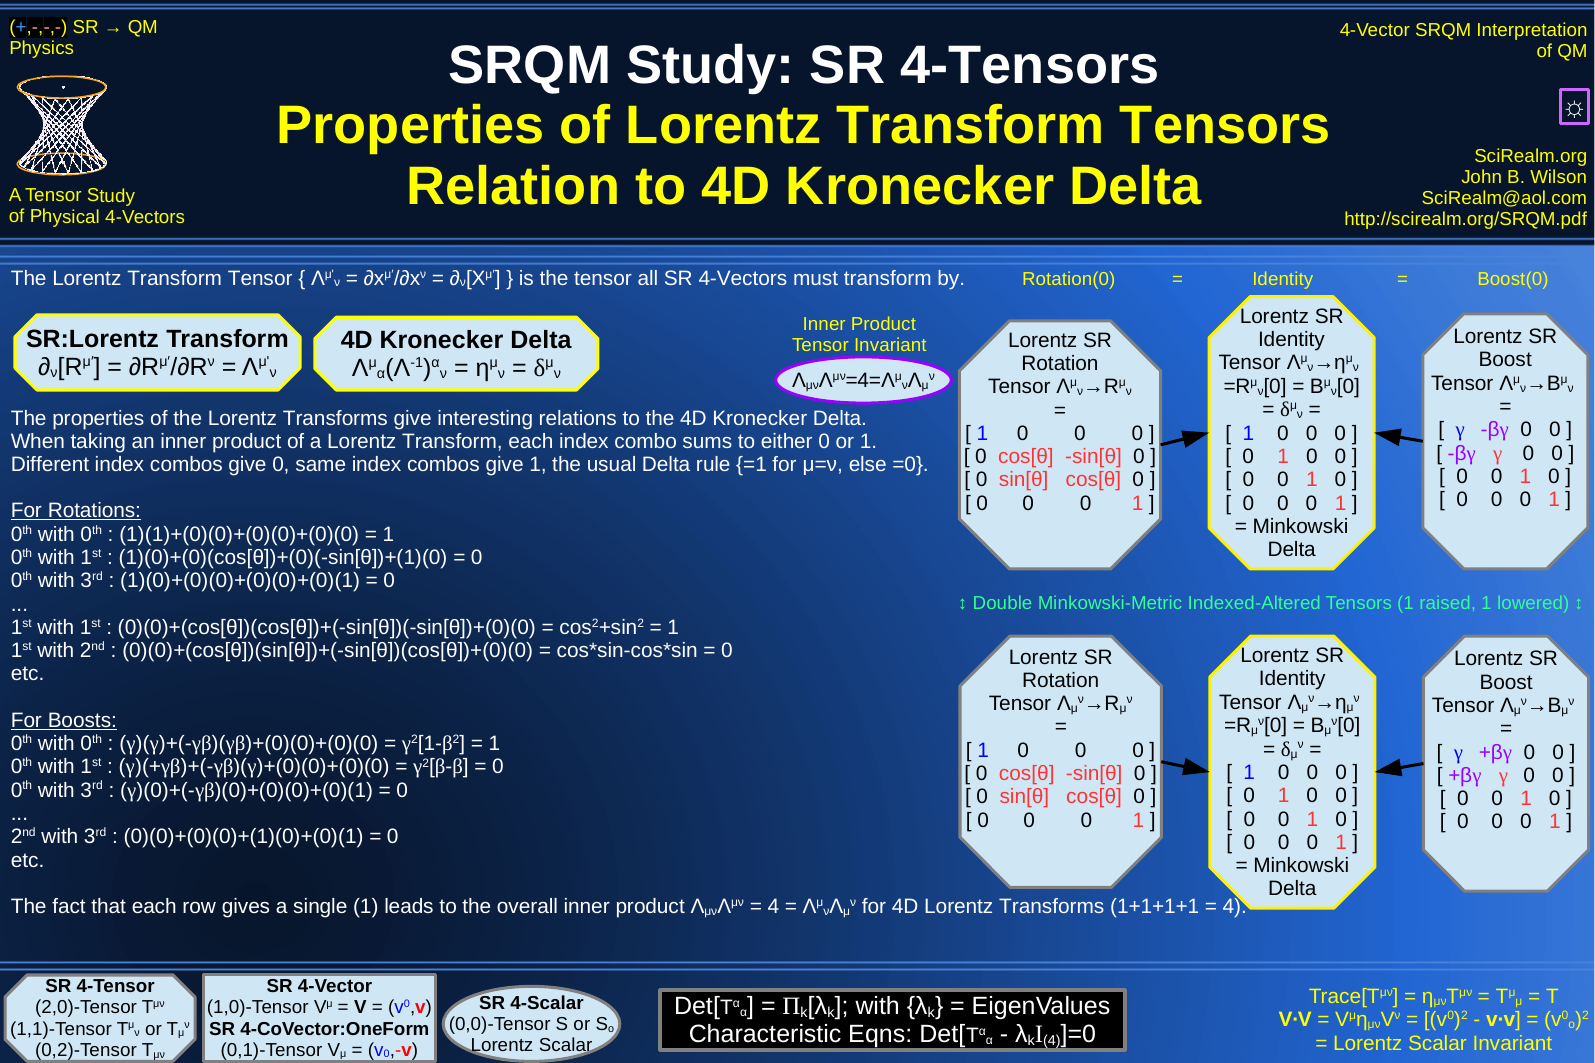

# SRQM Study: SR 4-Tensors Properties of Lorentz Transform Tensors Relation to 4D Kronecker Delta
(+,-,-,-) SR → QM
Physics
A Tensor Study
of Physical 4-Vectors
4-Vector SRQM Interpretation
of QM
SciRealm.org
John B. Wilson
SciRealm@aol.com
http://scirealm.org/SRQM.pdf
☼
Rotation(0) 	=	 Identity 		=	 Boost(0)
The Lorentz Transform Tensor { Λμ'ν = ∂xμ′/∂xν = ∂ν[Xμ′] } is the tensor all SR 4-Vectors must transform by.
The properties of the Lorentz Transforms give interesting relations to the 4D Kronecker Delta.
When taking an inner product of a Lorentz Transform, each index combo sums to either 0 or 1.
Different index combos give 0, same index combos give 1, the usual Delta rule {=1 for μ=ν, else =0}.
For Rotations:
0th with 0th : (1)(1)+(0)(0)+(0)(0)+(0)(0) = 1
0th with 1st : (1)(0)+(0)(cos[θ])+(0)(-sin[θ])+(1)(0) = 0
0th with 3rd : (1)(0)+(0)(0)+(0)(0)+(0)(1) = 0
...
1st with 1st : (0)(0)+(cos[θ])(cos[θ])+(-sin[θ])(-sin[θ])+(0)(0) = cos2+sin2 = 1
1st with 2nd : (0)(0)+(cos[θ])(sin[θ])+(-sin[θ])(cos[θ])+(0)(0) = cos*sin-cos*sin = 0
etc.
For Boosts:
0th with 0th : (γ)(γ)+(-γβ)(γβ)+(0)(0)+(0)(0) = γ2[1-β2] = 1
0th with 1st : (γ)(+γβ)+(-γβ)(γ)+(0)(0)+(0)(0) = γ2[β-β] = 0
0th with 3rd : (γ)(0)+(-γβ)(0)+(0)(0)+(0)(1) = 0
...
2nd with 3rd : (0)(0)+(0)(0)+(1)(0)+(0)(1) = 0
etc.
The fact that each row gives a single (1) leads to the overall inner product ΛμνΛμν = 4 = ΛμνΛμν for 4D Lorentz Transforms (1+1+1+1 = 4).
Lorentz SR
Identity
Tensor Λμν→ημν
=Rμν[0] = Bμν[0]
= δμν =
[ 1 0 0 0 ]
[ 0 1 0 0 ]
[ 0 0 1 0 ]
[ 0 0 0 1 ]
= Minkowski
Delta
Inner Product
Tensor Invariant
Lorentz SR
Boost
Tensor Λμν→Bμν
=
[ γ -βγ 0 0 ]
[ -βγ γ	 0 0 ]
[ 0 0 1 0 ]
[ 0 0 0 1 ]
SR:Lorentz Transform
∂ν[Rμ′] = ∂Rμ′/∂Rν = Λμ'ν
4D Kronecker Delta
Λμα(Λ-1)αν = ημν = δμν
Lorentz SR
Rotation
Tensor Λμν→Rμν
=
[ 1 0 0 0 ]
[ 0 cos[θ] -sin[θ] 0 ]
[ 0 sin[θ] cos[θ] 0 ]
[ 0 0 0 1 ]
ΛμνΛμν=4=ΛμνΛμν
↕ Double Minkowski-Metric Indexed-Altered Tensors (1 raised, 1 lowered) ↕
Lorentz SR
Rotation
Tensor Λμν→Rμν
=
[ 1 0 0 0 ]
[ 0 cos[θ] -sin[θ] 0 ]
[ 0 sin[θ] cos[θ] 0 ]
[ 0 0 0 1 ]
Lorentz SR
Identity
Tensor Λμν→ημν
=Rμν[0] = Bμν[0]
= δμν =
[ 1 0 0 0 ]
[ 0 1 0 0 ]
[ 0 0 1 0 ]
[ 0 0 0 1 ]
= Minkowski
Delta
Lorentz SR
Boost
Tensor Λμν→Bμν
=
[ γ +βγ 0 0 ]
[ +βγ γ	 0 0 ]
[ 0 0 1 0 ]
[ 0 0 0 1 ]
SR 4-Tensor
(2,0)-Tensor Tμν
(1,1)-Tensor Tμν or Tμν
(0,2)-Tensor Tμν
SR 4-Vector
(1,0)-Tensor Vμ = V = (v0,v)
SR 4-CoVector:OneForm
(0,1)-Tensor Vμ = (v0,-v)
Trace[Tμν] = ημνTμν = Tμμ = T
V∙V = VμημνVν = [(v0)2 - v∙v] = (v0o)2
= Lorentz Scalar Invariant
SR 4-Scalar
(0,0)-Tensor S or So
Lorentz Scalar
Det[Tαα] = Πk[λk]; with {λk} = EigenValues
Characteristic Eqns: Det[Tαα - λkI(4)]=0